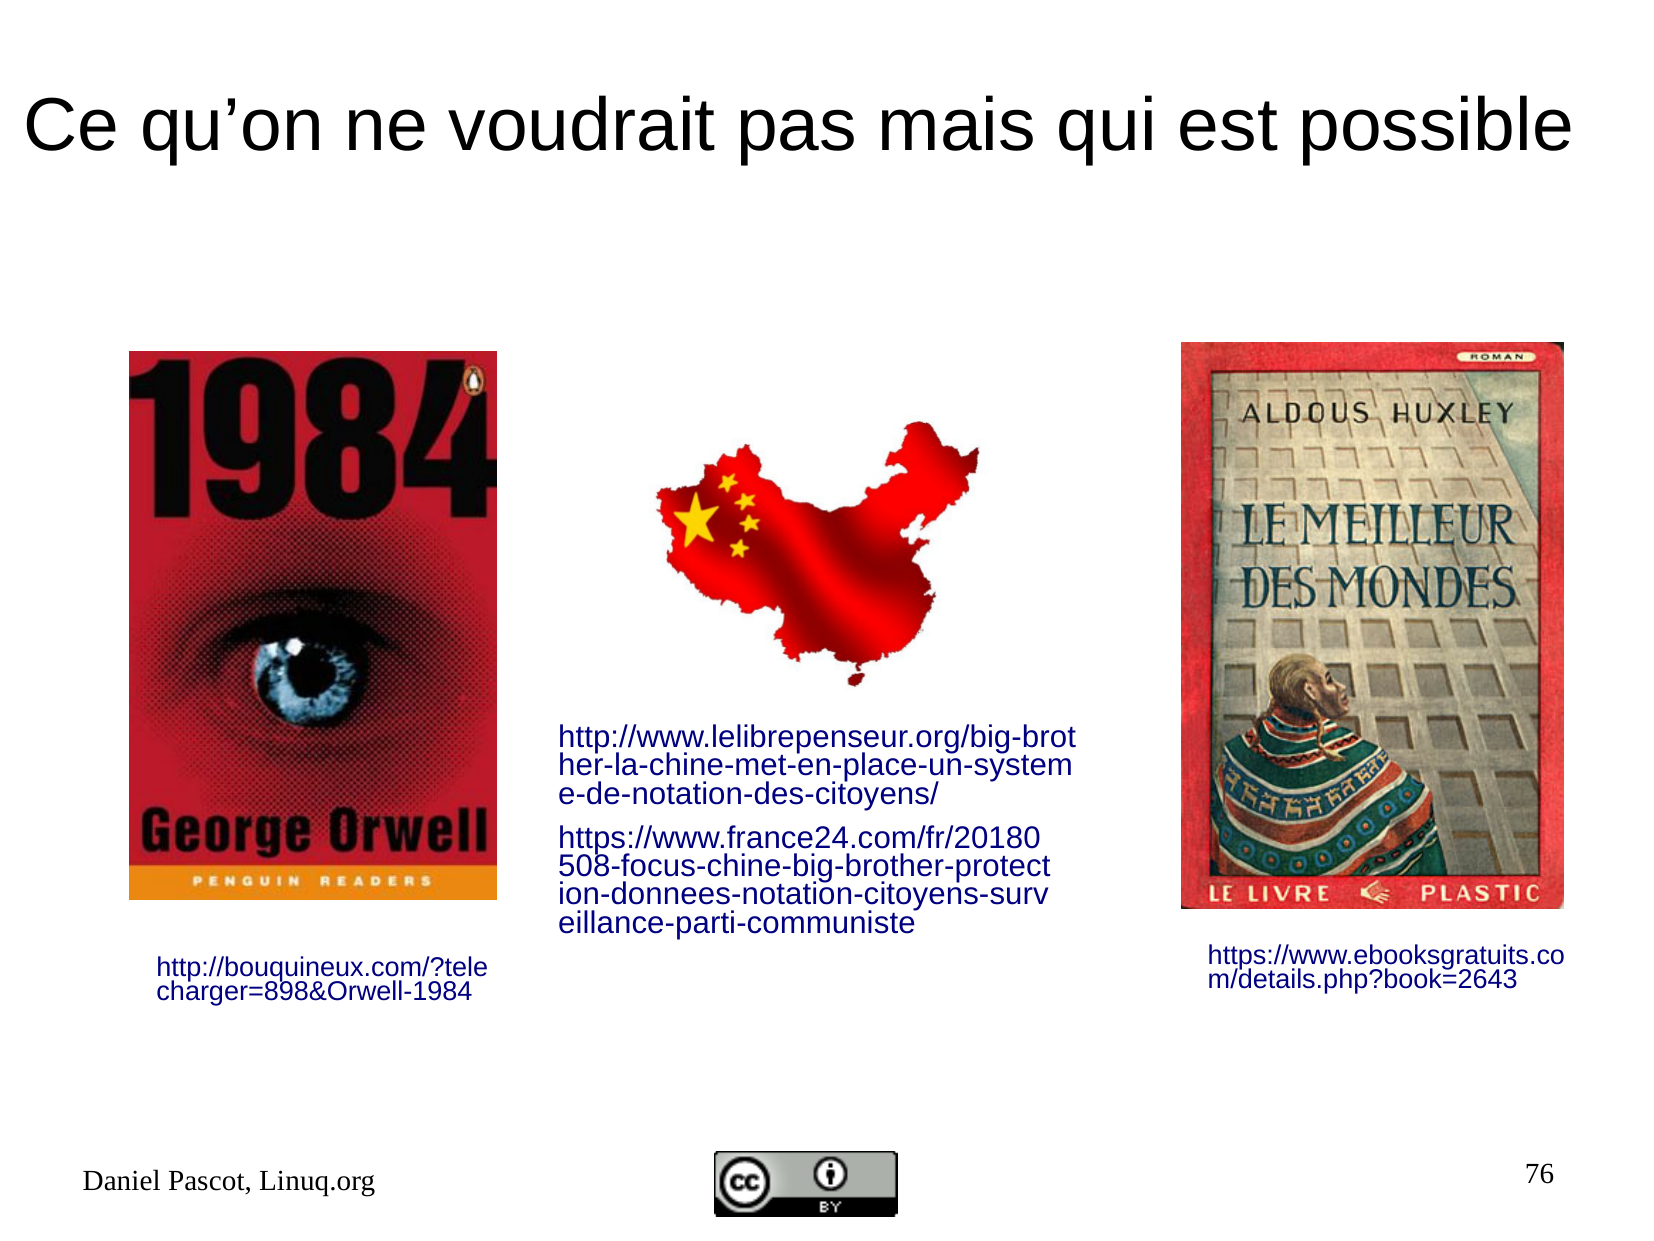

# Ce qu’on ne voudrait pas mais qui est possible
http://www.lelibrepenseur.org/big-brother-la-chine-met-en-place-un-systeme-de-notation-des-citoyens/
https://www.france24.com/fr/20180508-focus-chine-big-brother-protection-donnees-notation-citoyens-surveillance-parti-communiste
https://www.ebooksgratuits.com/details.php?book=2643
http://bouquineux.com/?telecharger=898&Orwell-1984
76
15-08- 2018